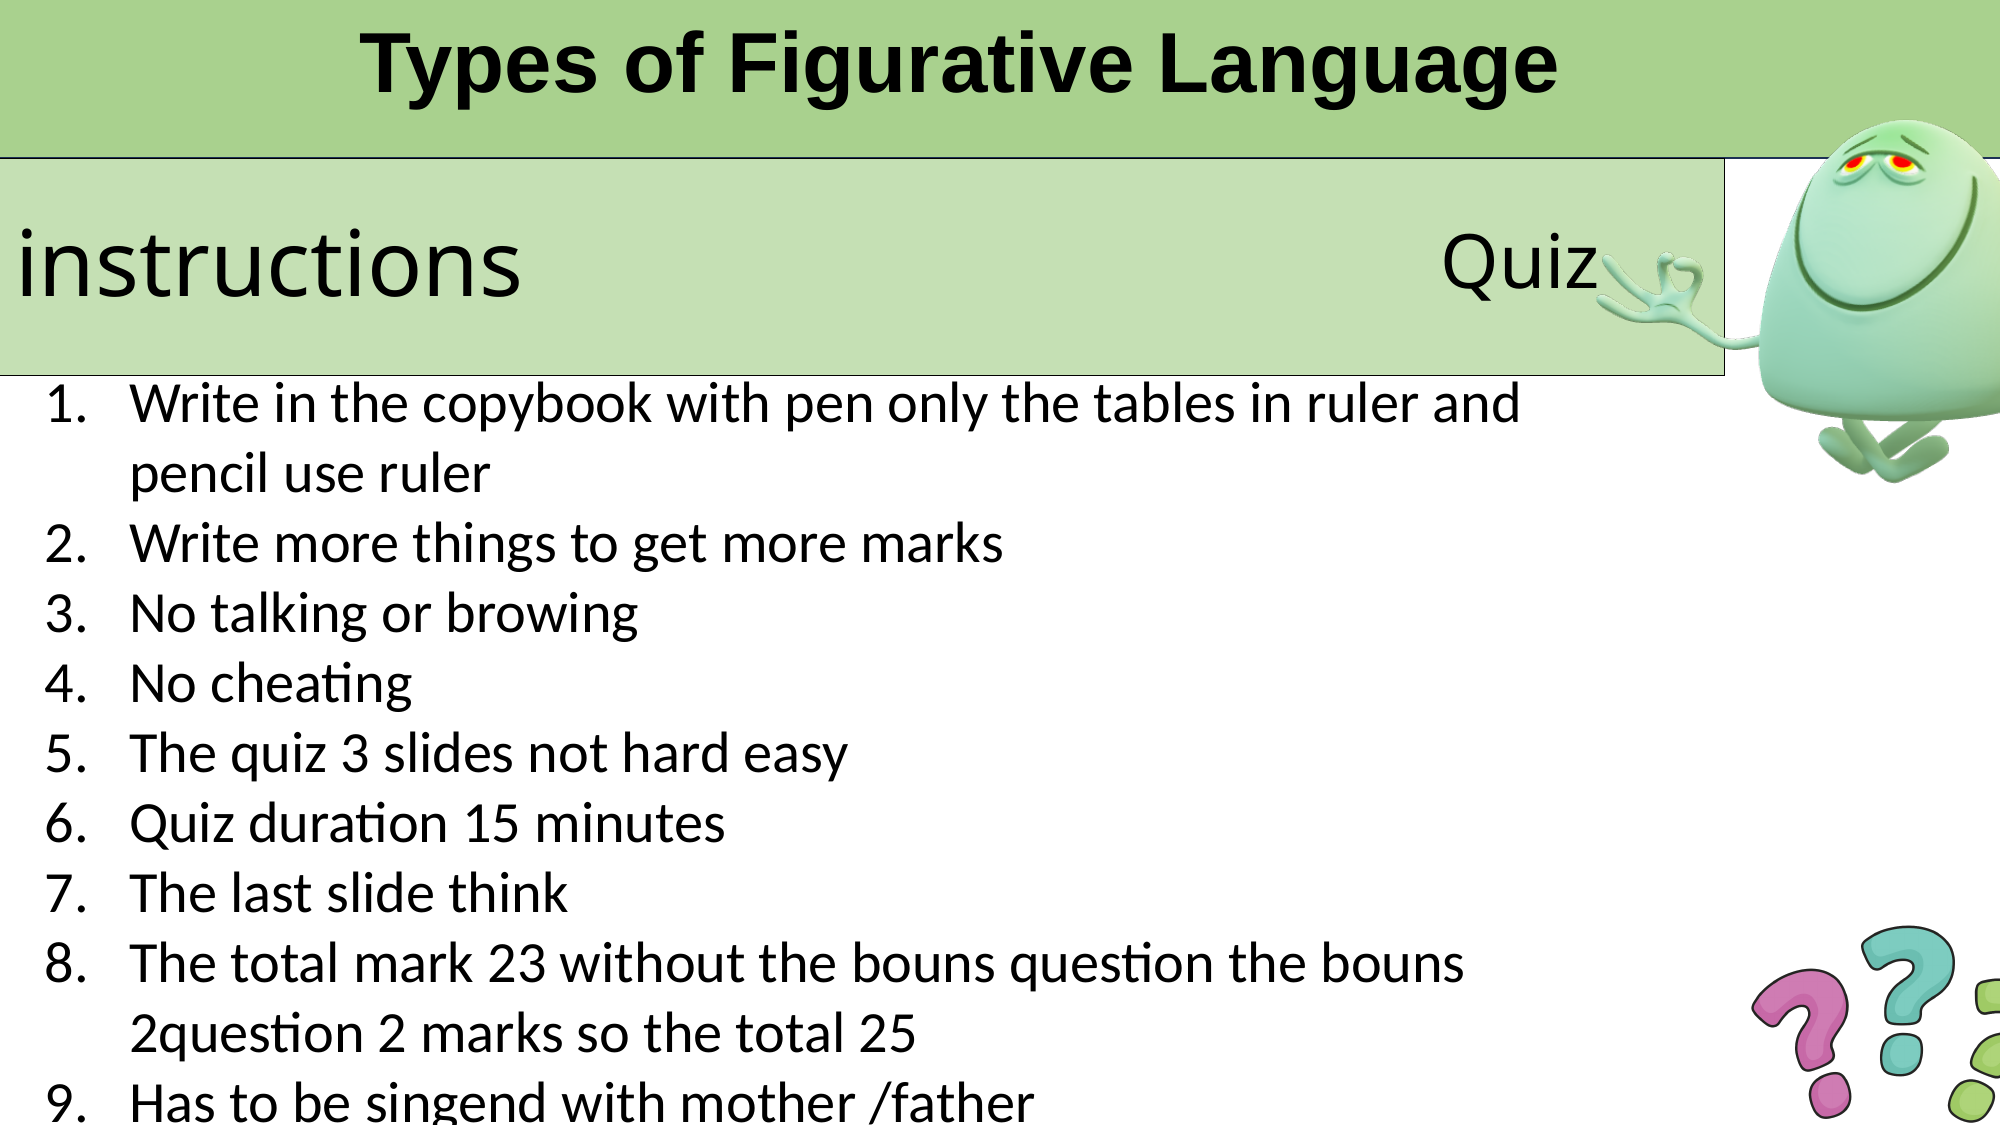

Types of Figurative Language
instructions
Quiz
Write in the copybook with pen only the tables in ruler and pencil use ruler
Write more things to get more marks
No talking or browing
No cheating
The quiz 3 slides not hard easy
Quiz duration 15 minutes
The last slide think
The total mark 23 without the bouns question the bouns 2question 2 marks so the total 25
Has to be singend with mother /father